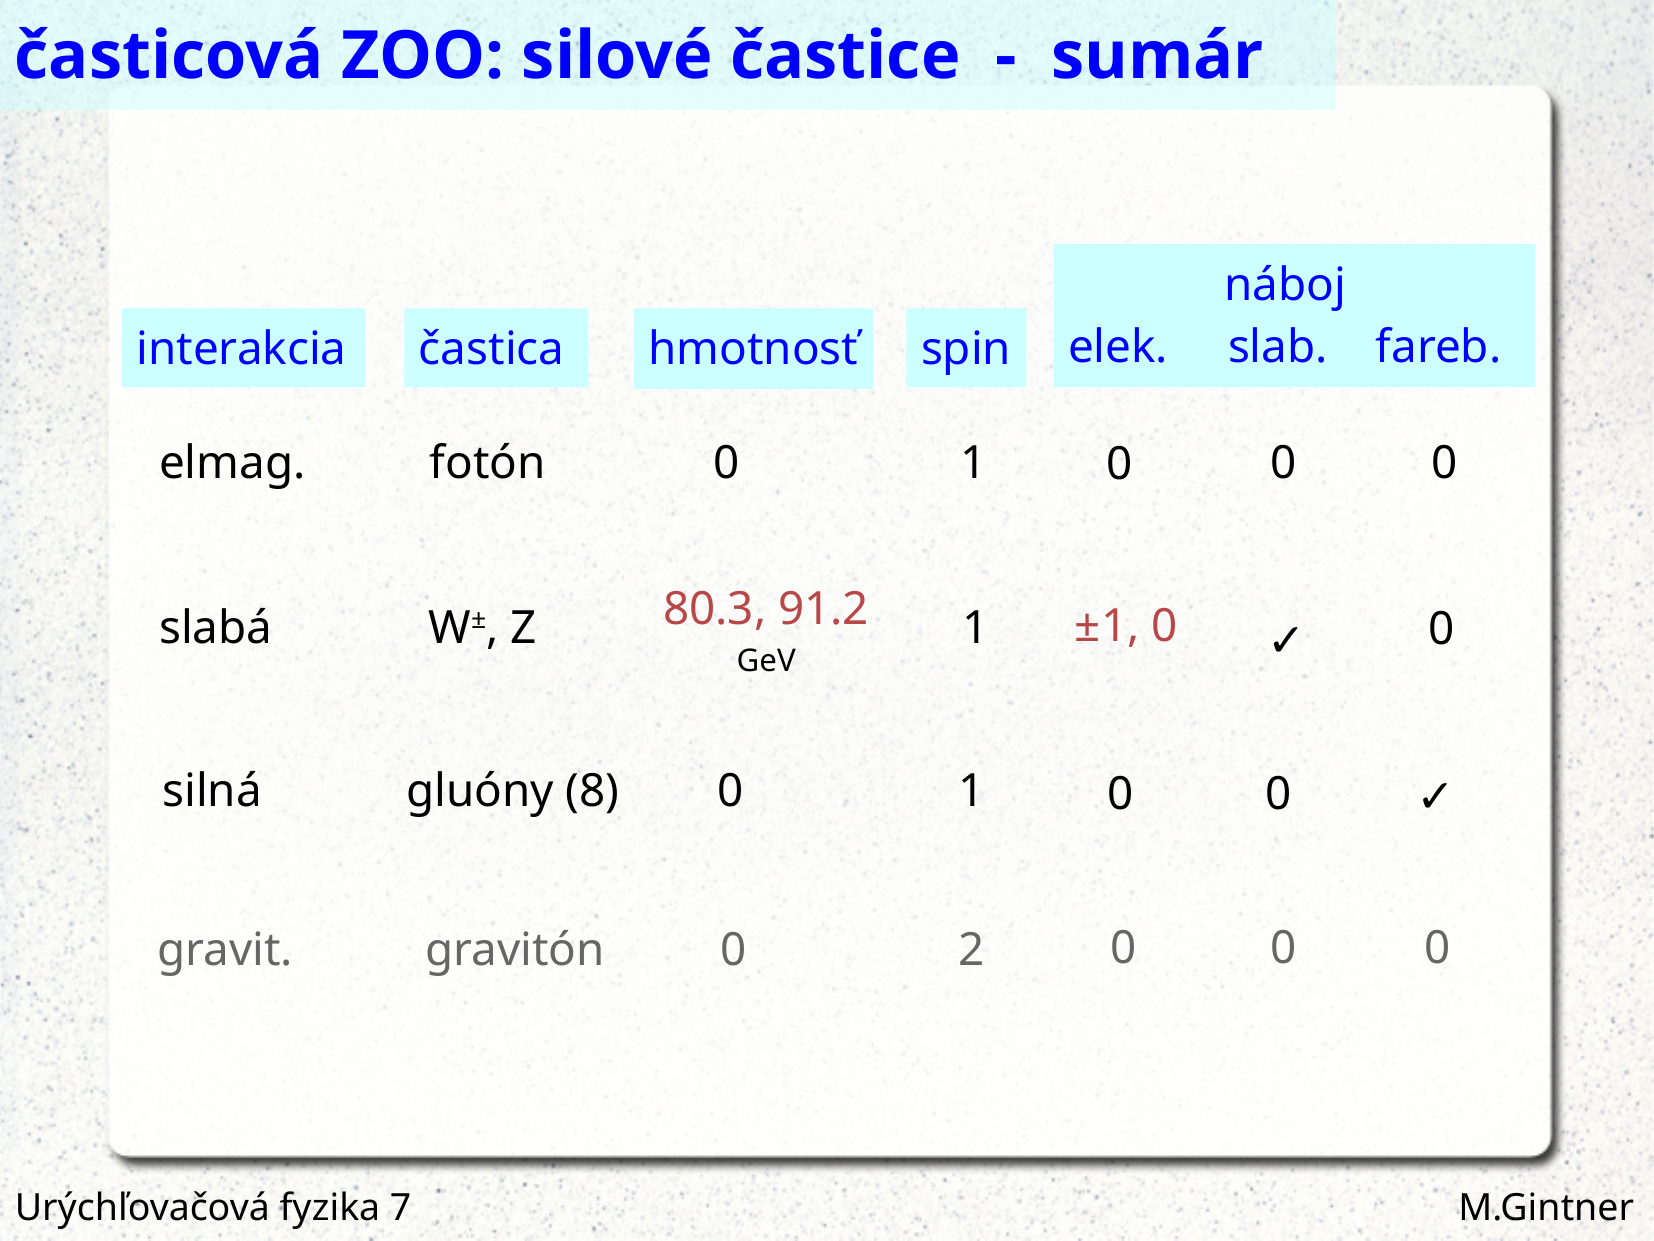

časticová ZOO: silové častice - sumár
náboj
elek. slab. fareb.
interakcia
častica
hmotnosť
spin
0
0
elmag.
fotón
0
1
0
80.3, 91.2
GeV
±1, 0
slabá
W±, Z
1
0
✓
silná
gluóny (8)
0
1
0
0
✓
0
gravit.
gravitón
0
2
0
0
Urýchľovačová fyzika 7
M.Gintner